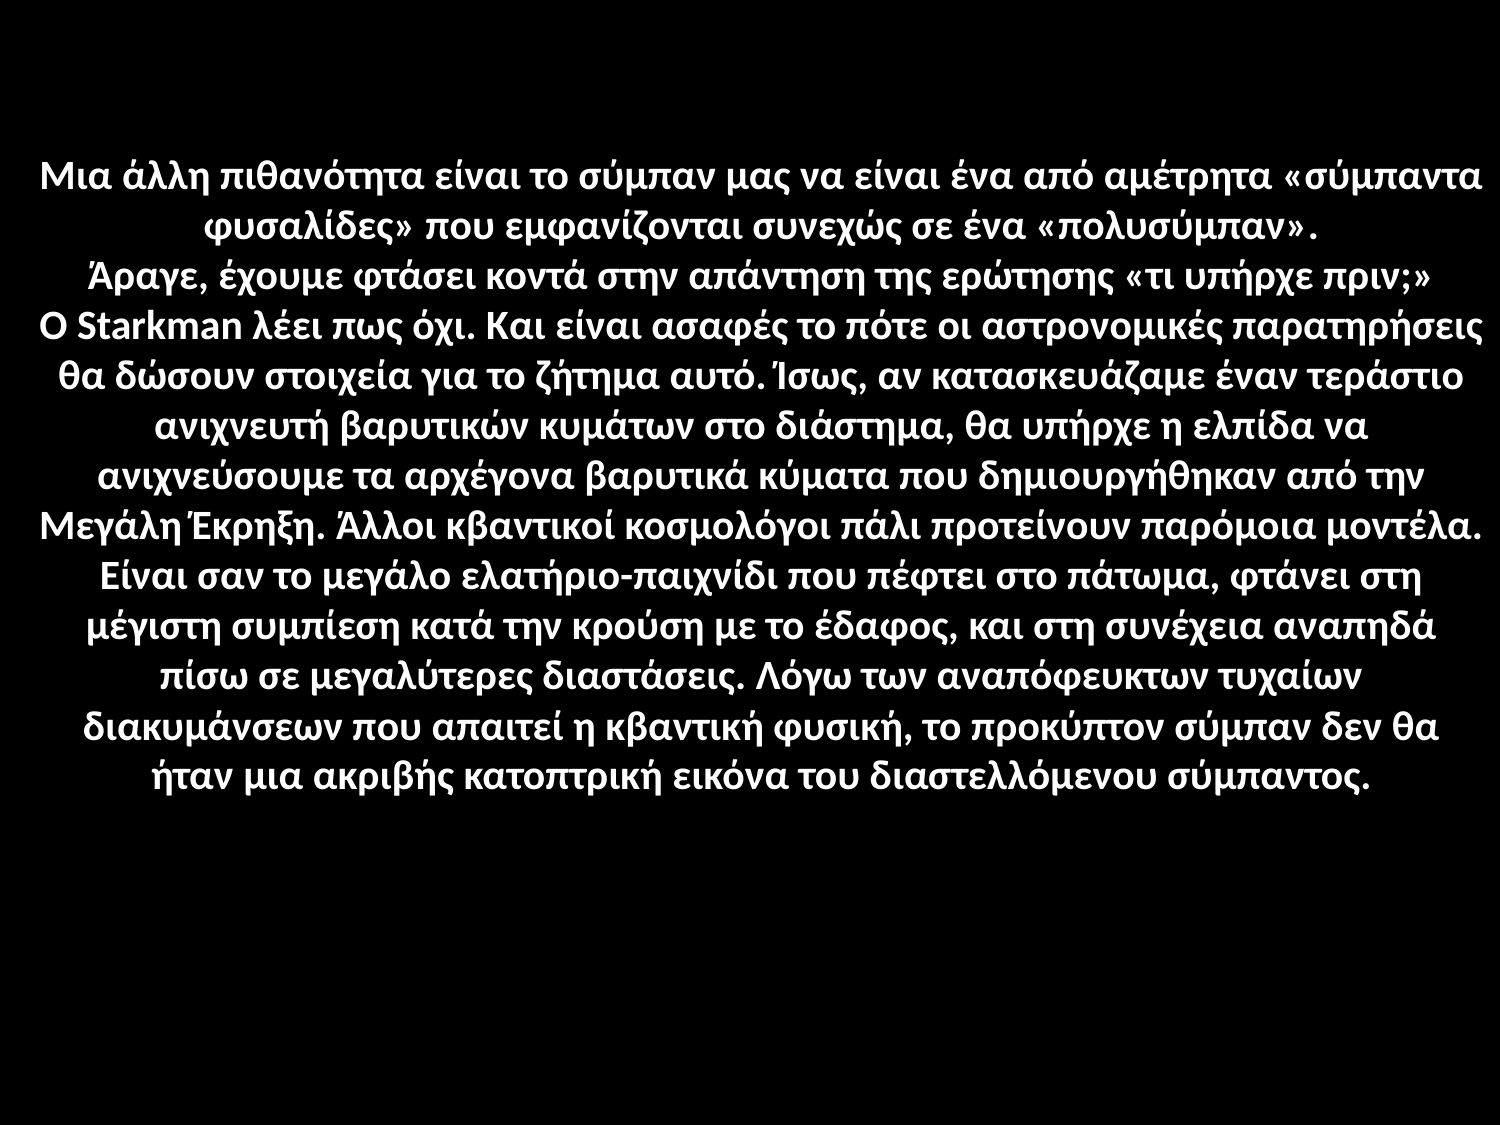

Μια άλλη πιθανότητα είναι το σύμπαν μας να είναι ένα από αμέτρητα «σύμπαντα φυσαλίδες» που εμφανίζονται συνεχώς σε ένα «πολυσύμπαν».
Άραγε, έχουμε φτάσει κοντά στην απάντηση της ερώτησης «τι υπήρχε πριν;»
Ο Starkman λέει πως όχι. Και είναι ασαφές το πότε οι αστρονομικές παρατηρήσεις θα δώσουν στοιχεία για το ζήτημα αυτό. Ίσως, αν κατασκευάζαμε έναν τεράστιο ανιχνευτή βαρυτικών κυμάτων στο διάστημα, θα υπήρχε η ελπίδα να ανιχνεύσουμε τα αρχέγονα βαρυτικά κύματα που δημιουργήθηκαν από την Μεγάλη Έκρηξη. Άλλοι κβαντικοί κοσμολόγοι πάλι προτείνουν παρόμοια μοντέλα. Είναι σαν το μεγάλο ελατήριο-παιχνίδι που πέφτει στο πάτωμα, φτάνει στη μέγιστη συμπίεση κατά την κρούση με το έδαφος, και στη συνέχεια αναπηδά πίσω σε μεγαλύτερες διαστάσεις. Λόγω των αναπόφευκτων τυχαίων διακυμάνσεων που απαιτεί η κβαντική φυσική, το προκύπτον σύμπαν δεν θα ήταν μια ακριβής κατοπτρική εικόνα του διαστελλόμενου σύμπαντος.